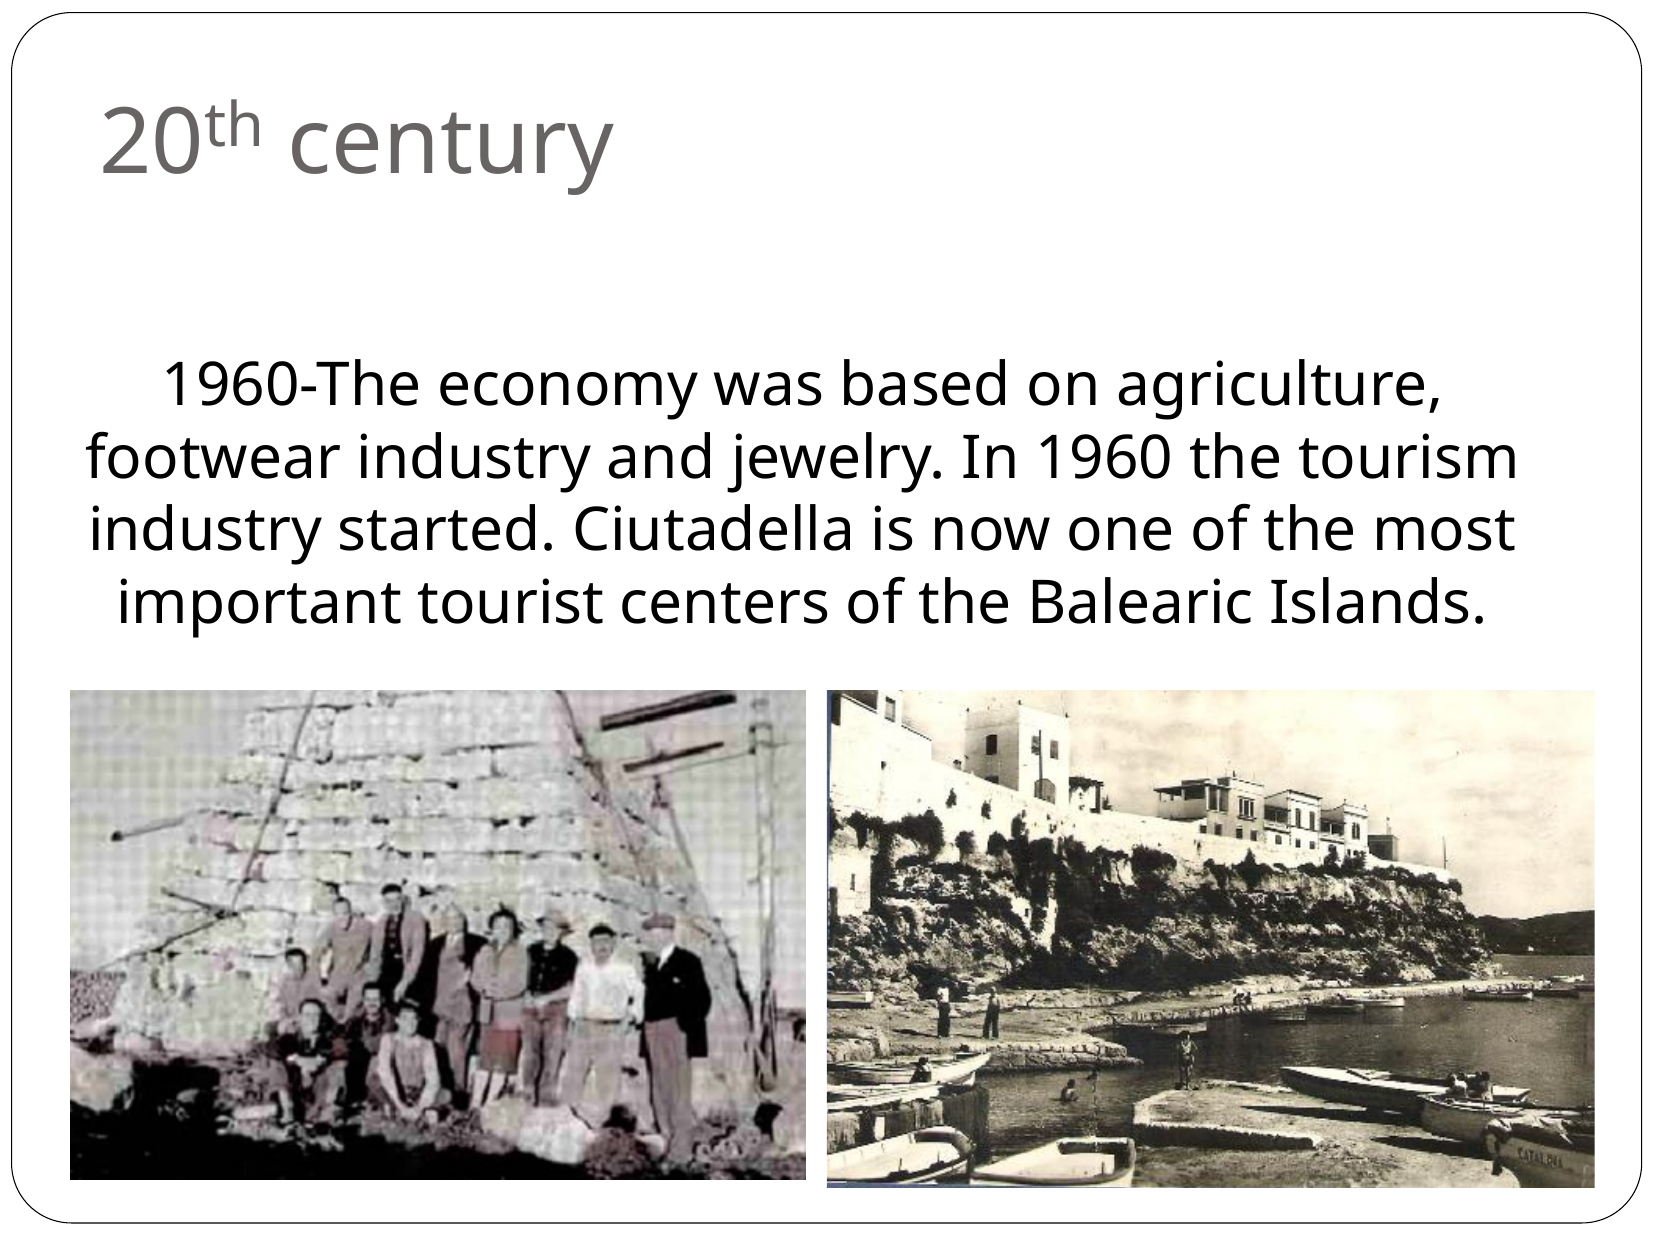

# 20th century
1960-The economy was based on agriculture, footwear industry and jewelry. In 1960 the tourism industry started. Ciutadella is now one of the most important tourist centers of the Balearic Islands.